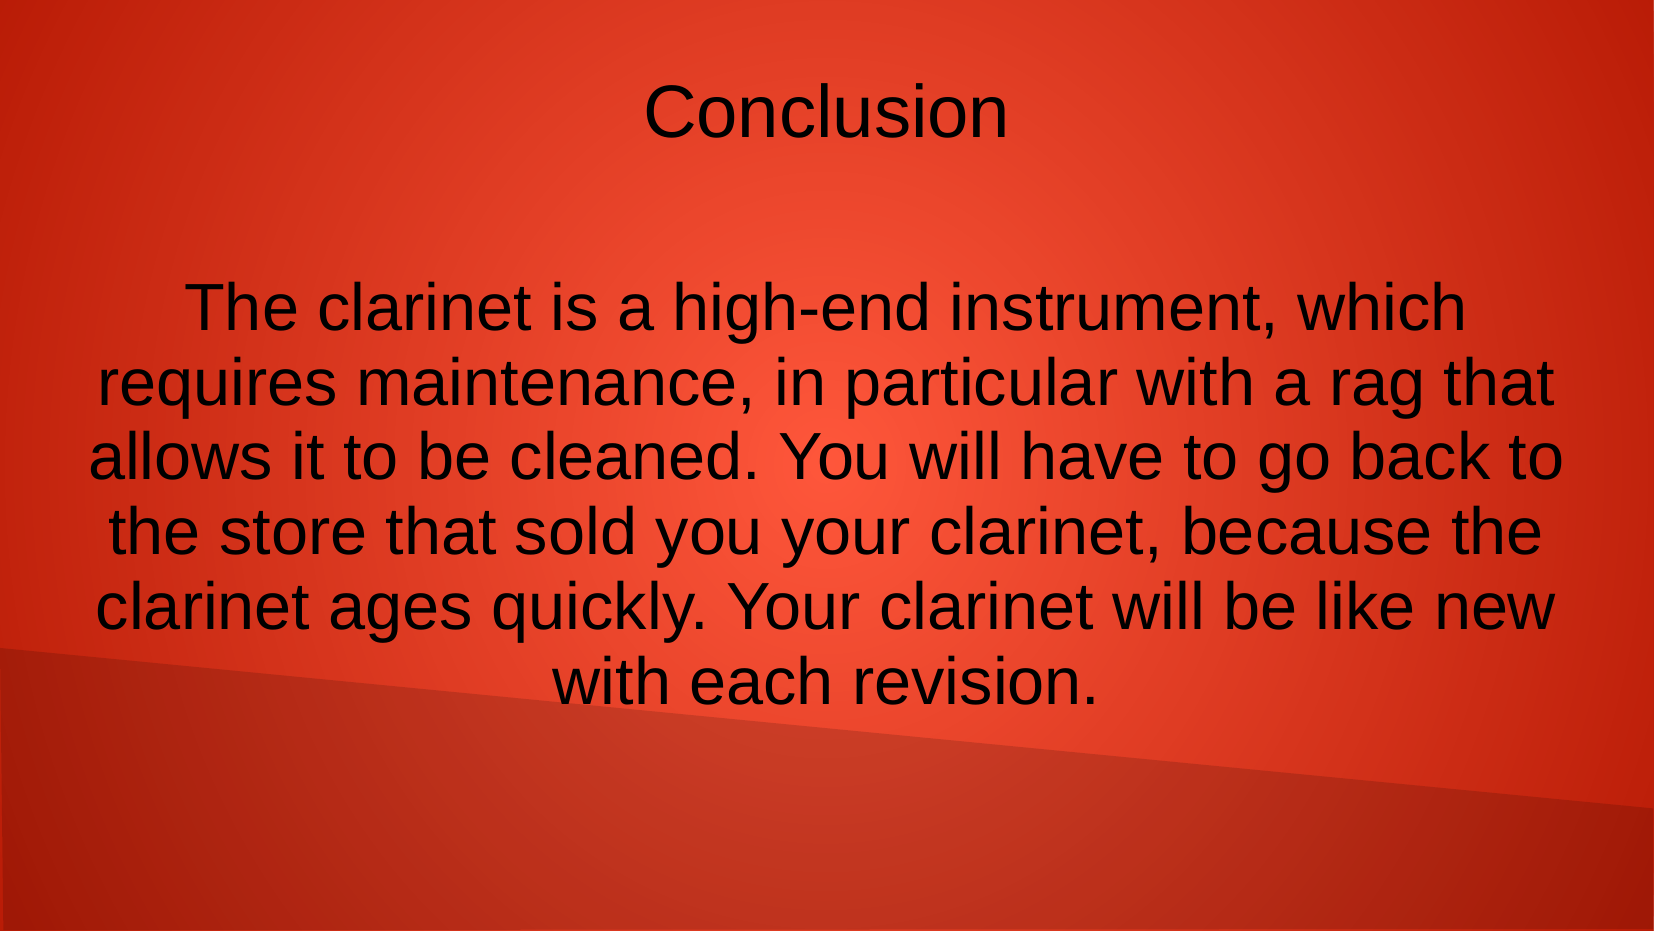

# Conclusion
The clarinet is a high-end instrument, which requires maintenance, in particular with a rag that allows it to be cleaned. You will have to go back to the store that sold you your clarinet, because the clarinet ages quickly. Your clarinet will be like new with each revision.